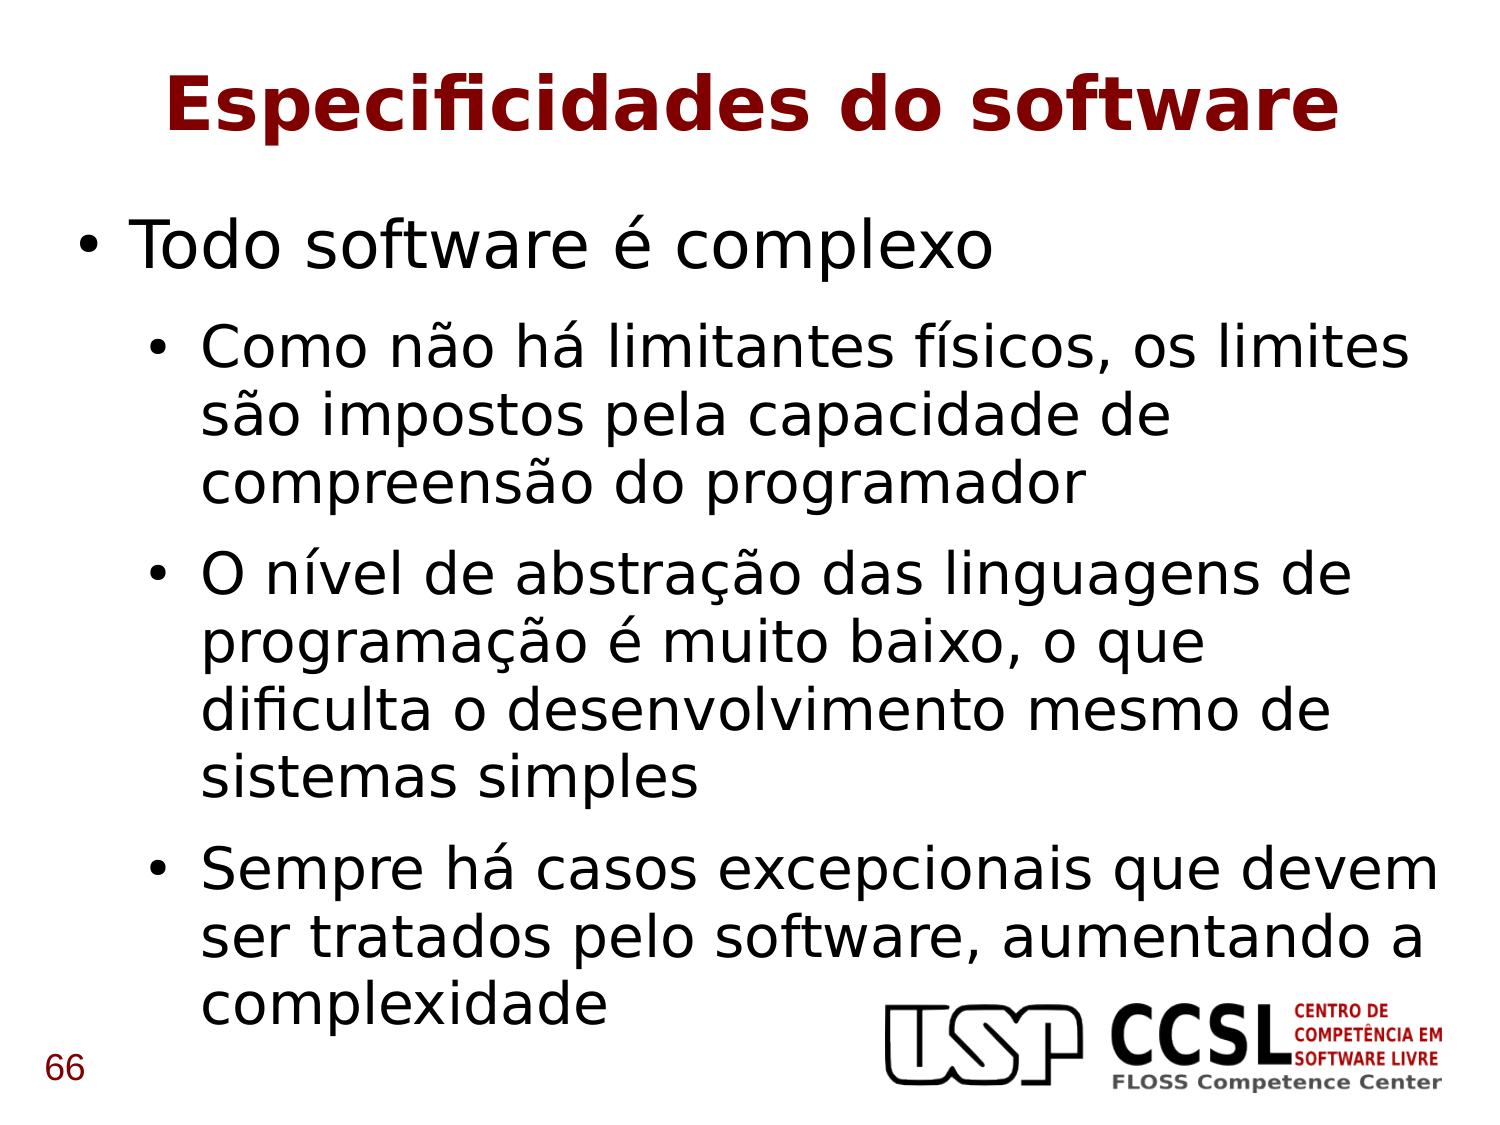

# Especificidades do software
Todo software é complexo
Como não há limitantes físicos, os limites são impostos pela capacidade de compreensão do programador
O nível de abstração das linguagens de programação é muito baixo, o que dificulta o desenvolvimento mesmo de sistemas simples
Sempre há casos excepcionais que devem ser tratados pelo software, aumentando a complexidade